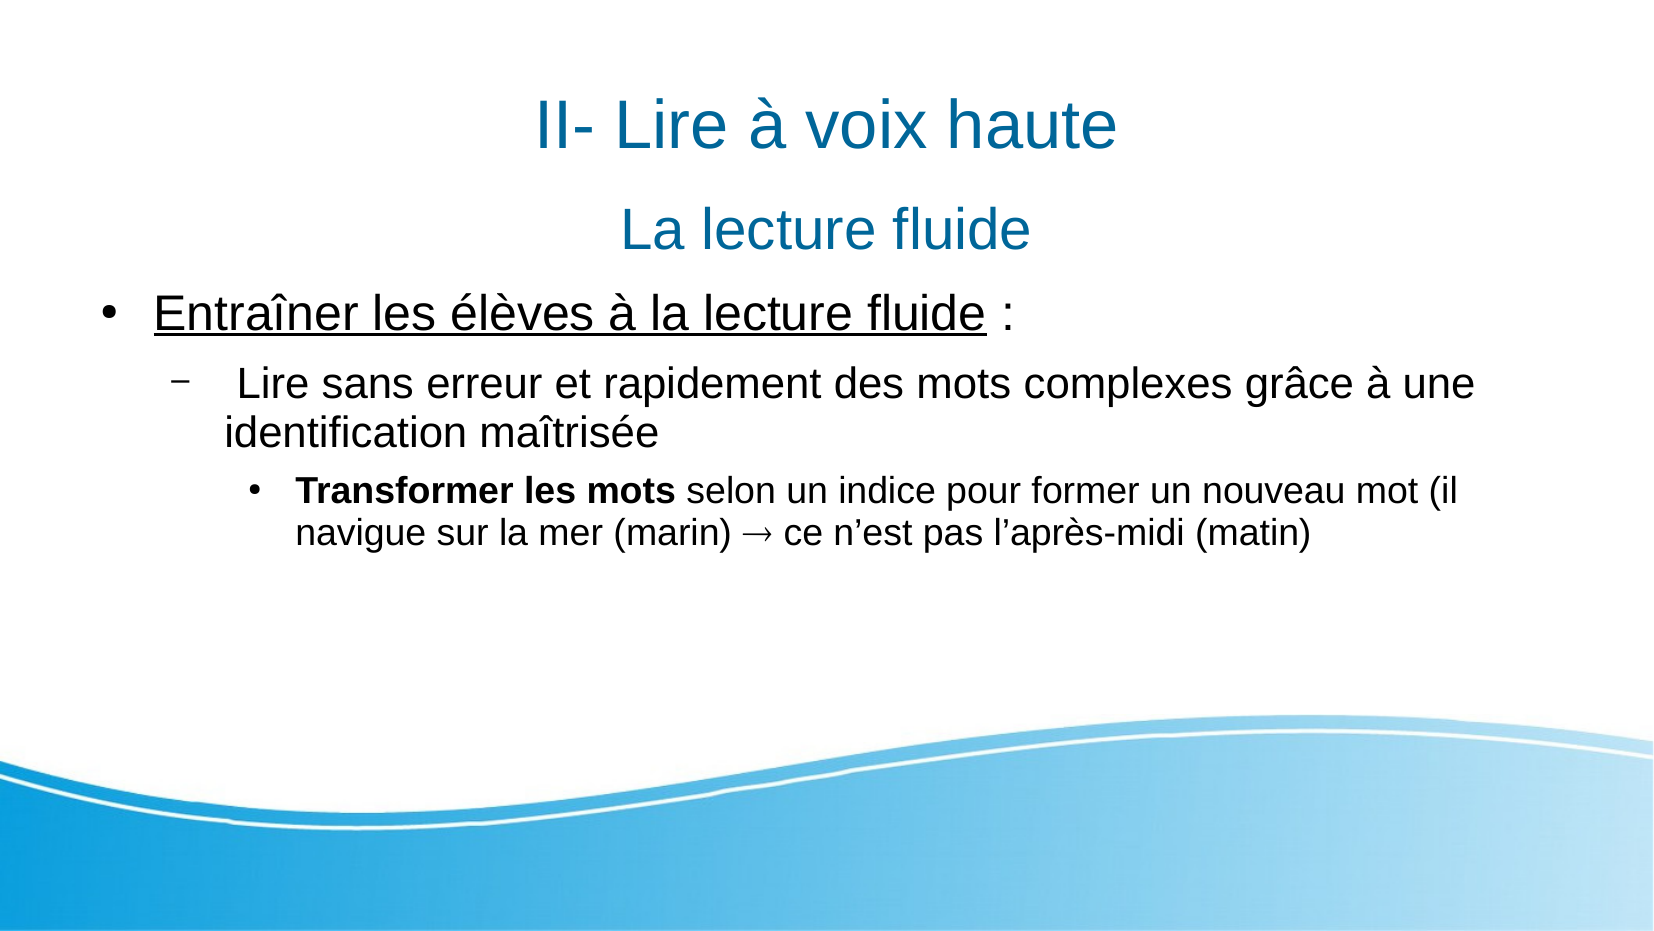

# II- Lire à voix haute
La lecture fluide
Entraîner les élèves à la lecture fluide :
 Lire sans erreur et rapidement des mots complexes grâce à une identification maîtrisée
Transformer les mots selon un indice pour former un nouveau mot (il navigue sur la mer (marin)  ce n’est pas l’après-midi (matin)